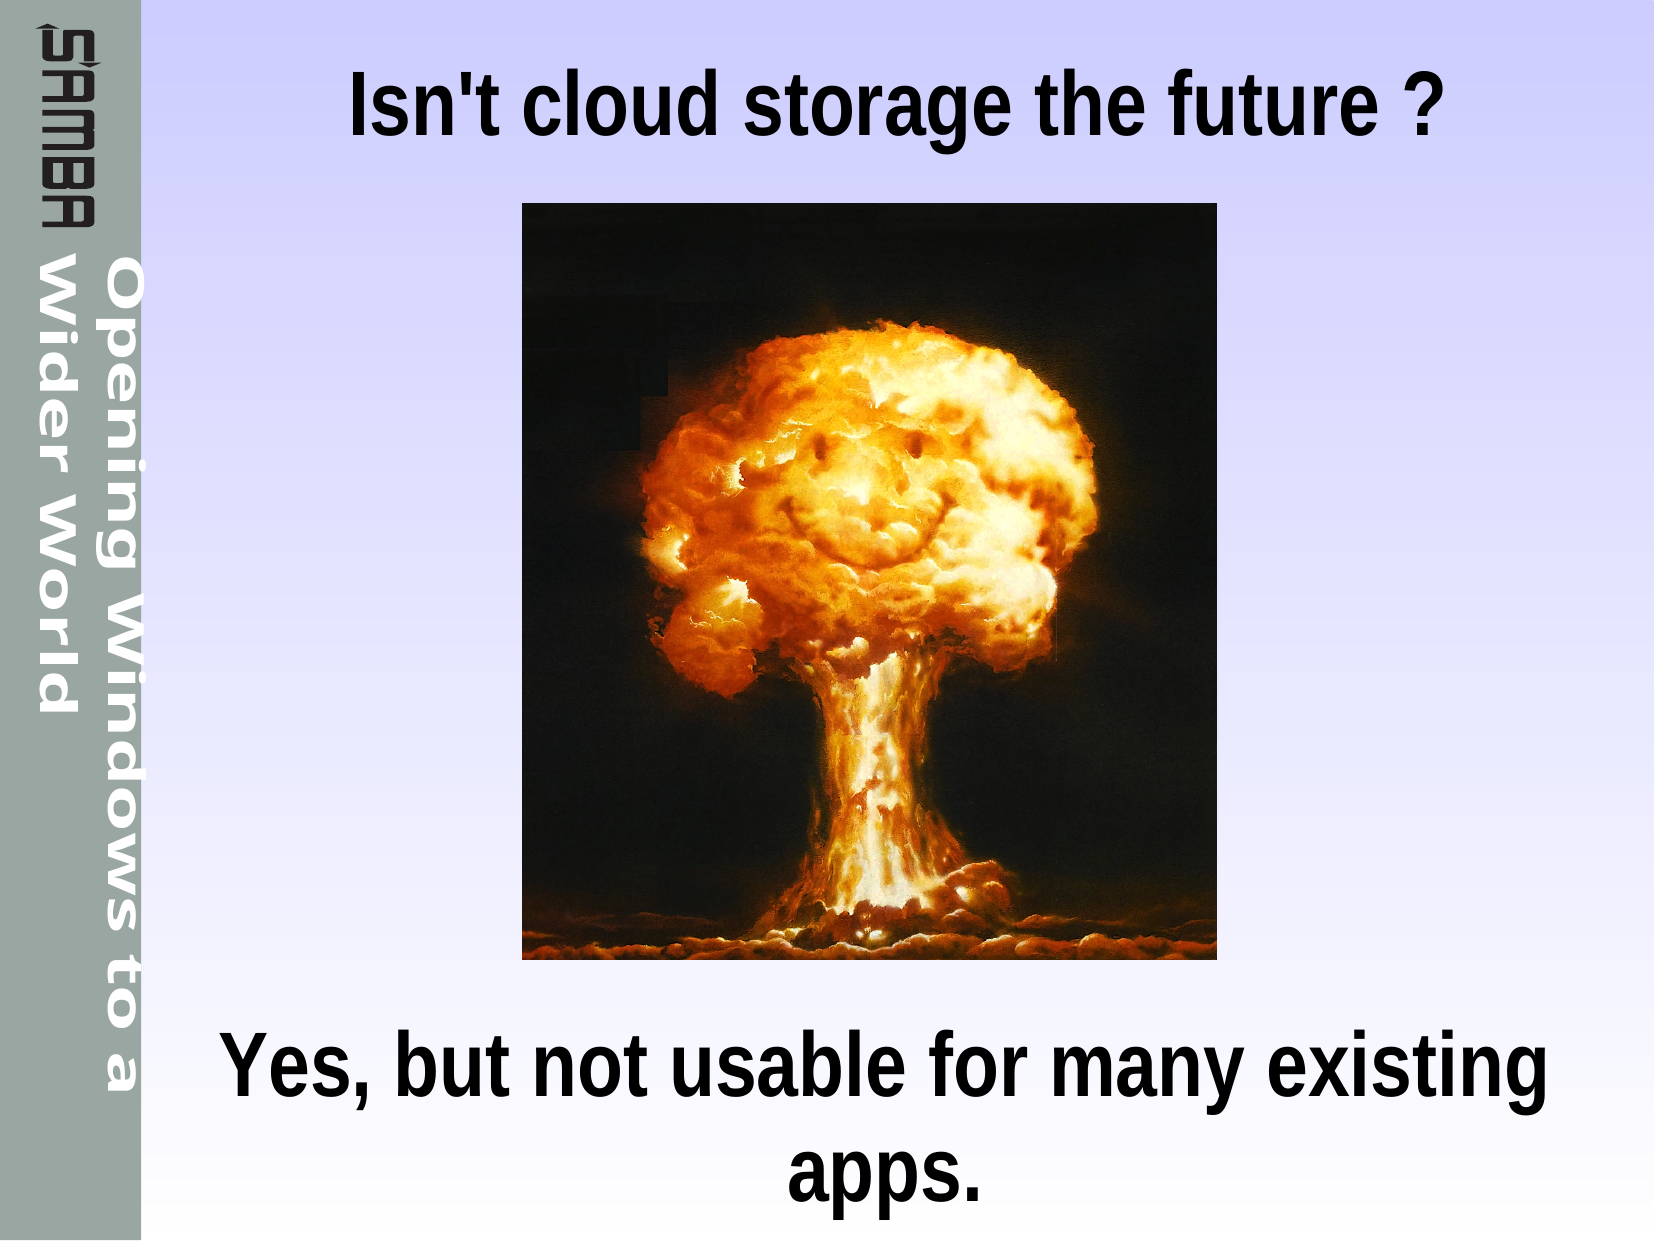

# Isn't cloud storage the future ?
Yes, but not usable for many existing apps.